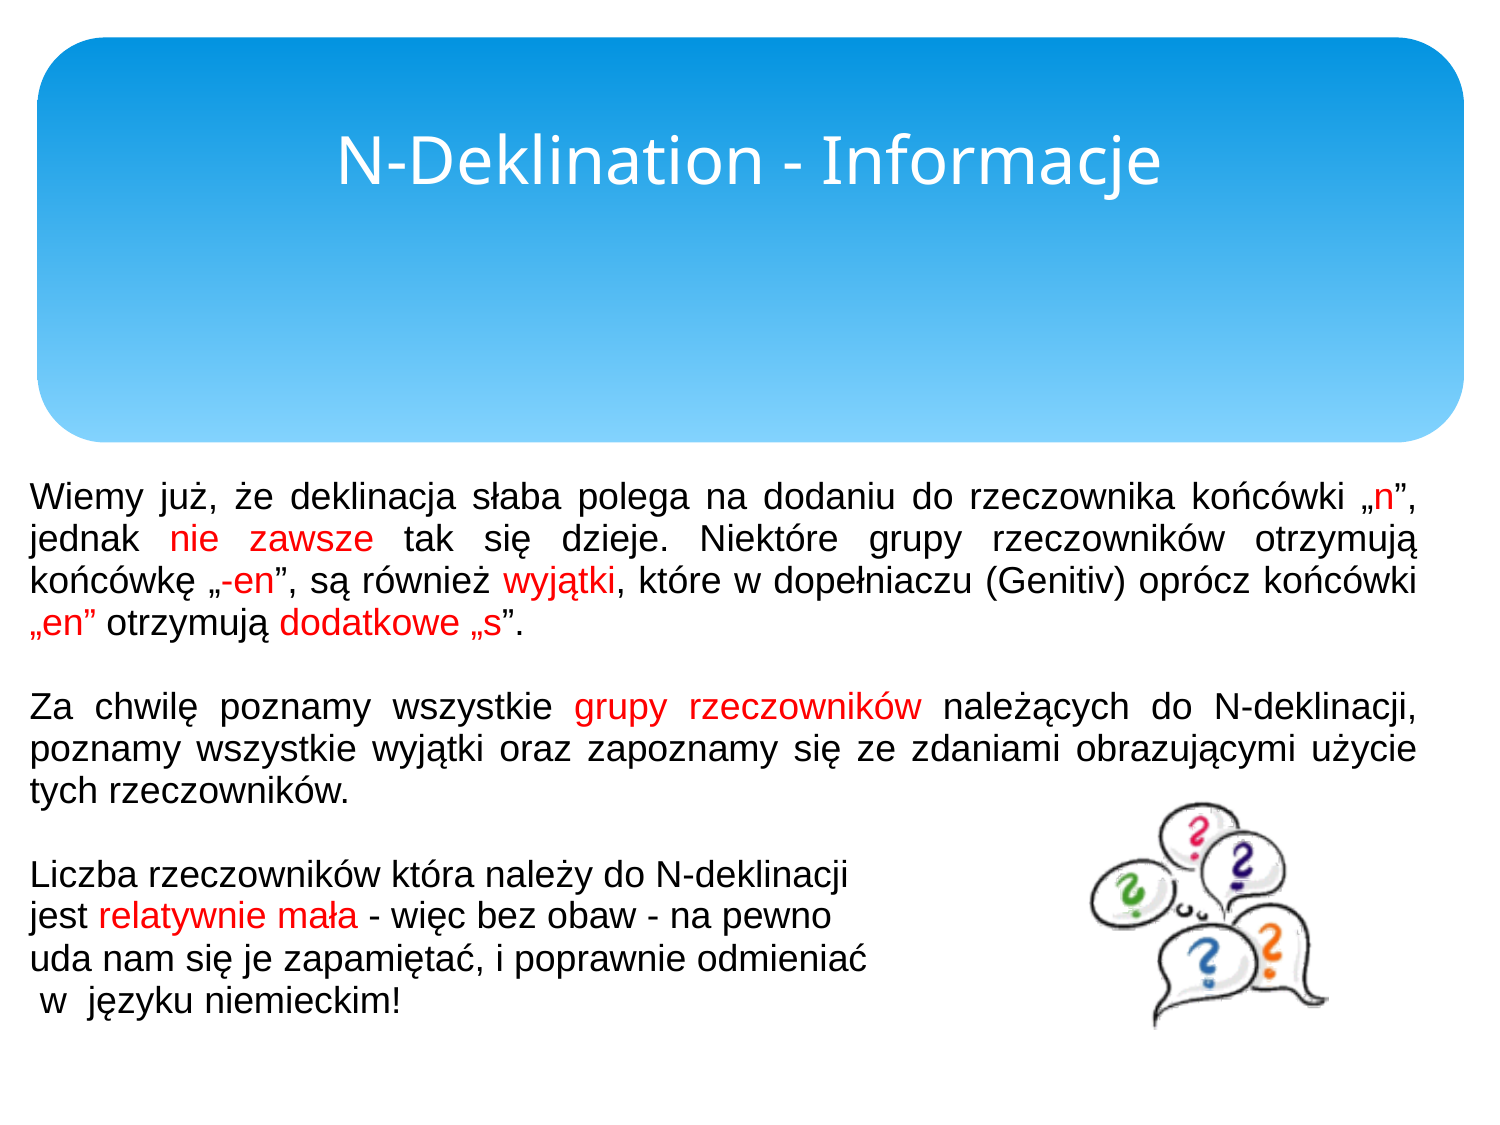

# N-Deklination - Informacje
Wiemy już, że deklinacja słaba polega na dodaniu do rzeczownika końcówki „n”, jednak nie zawsze tak się dzieje. Niektóre grupy rzeczowników otrzymują końcówkę „-en”, są również wyjątki, które w dopełniaczu (Genitiv) oprócz końcówki „en” otrzymują dodatkowe „s”.
Za chwilę poznamy wszystkie grupy rzeczowników należących do N-deklinacji, poznamy wszystkie wyjątki oraz zapoznamy się ze zdaniami obrazującymi użycie tych rzeczowników.
Liczba rzeczowników która należy do N-deklinacji
jest relatywnie mała - więc bez obaw - na pewno
uda nam się je zapamiętać, i poprawnie odmieniać
 w języku niemieckim!